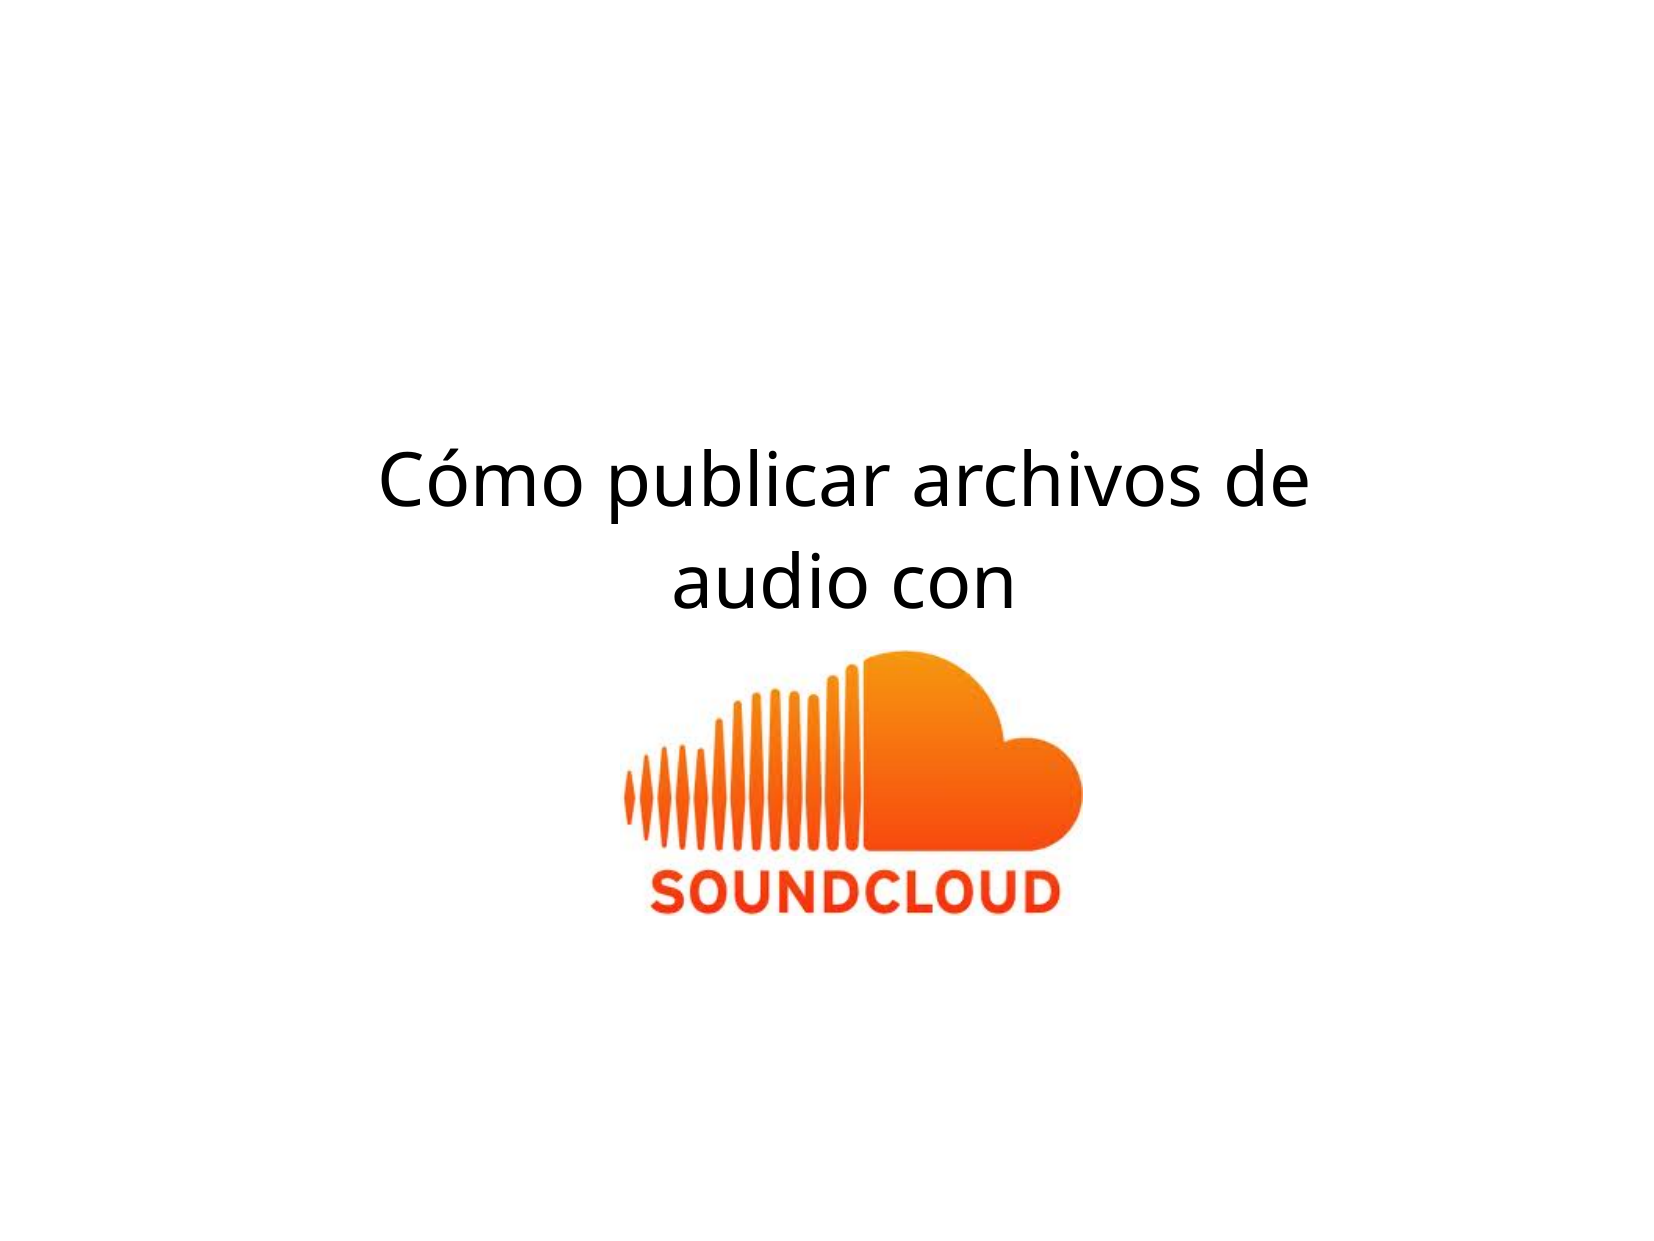

# Cómo publicar archivos de audio con